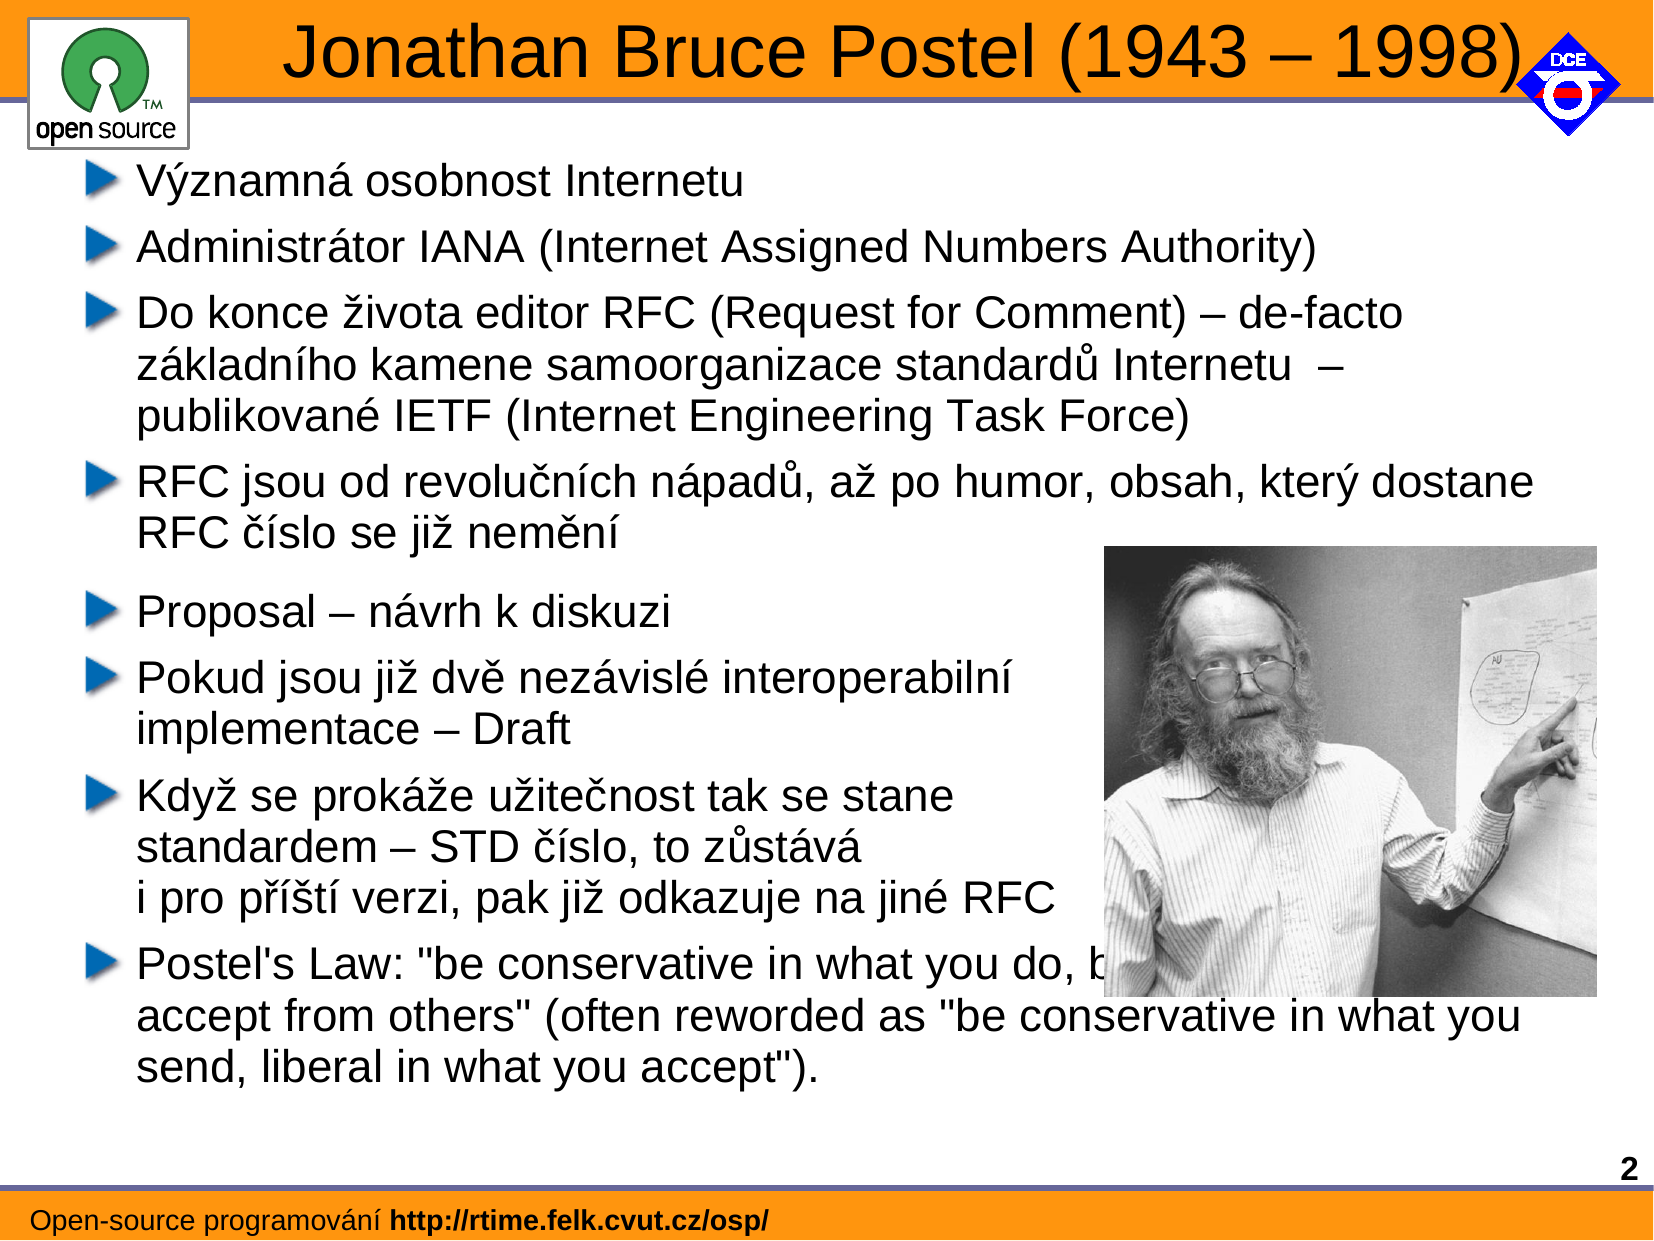

# Jonathan Bruce Postel (1943 – 1998)
Významná osobnost Internetu
Administrátor IANA (Internet Assigned Numbers Authority)
Do konce života editor RFC (Request for Comment) – de-facto základního kamene samoorganizace standardů Internetu – publikované IETF (Internet Engineering Task Force)
RFC jsou od revolučních nápadů, až po humor, obsah, který dostane RFC číslo se již nemění
Proposal – návrh k diskuzi
Pokud jsou již dvě nezávislé interoperabilní
implementace – Draft
Když se prokáže užitečnost tak se stane
standardem – STD číslo, to zůstává
i pro příští verzi, pak již odkazuje na jiné RFC
Postel's Law: "be conservative in what you do, be liberal in what you accept from others" (often reworded as "be conservative in what you send, liberal in what you accept").